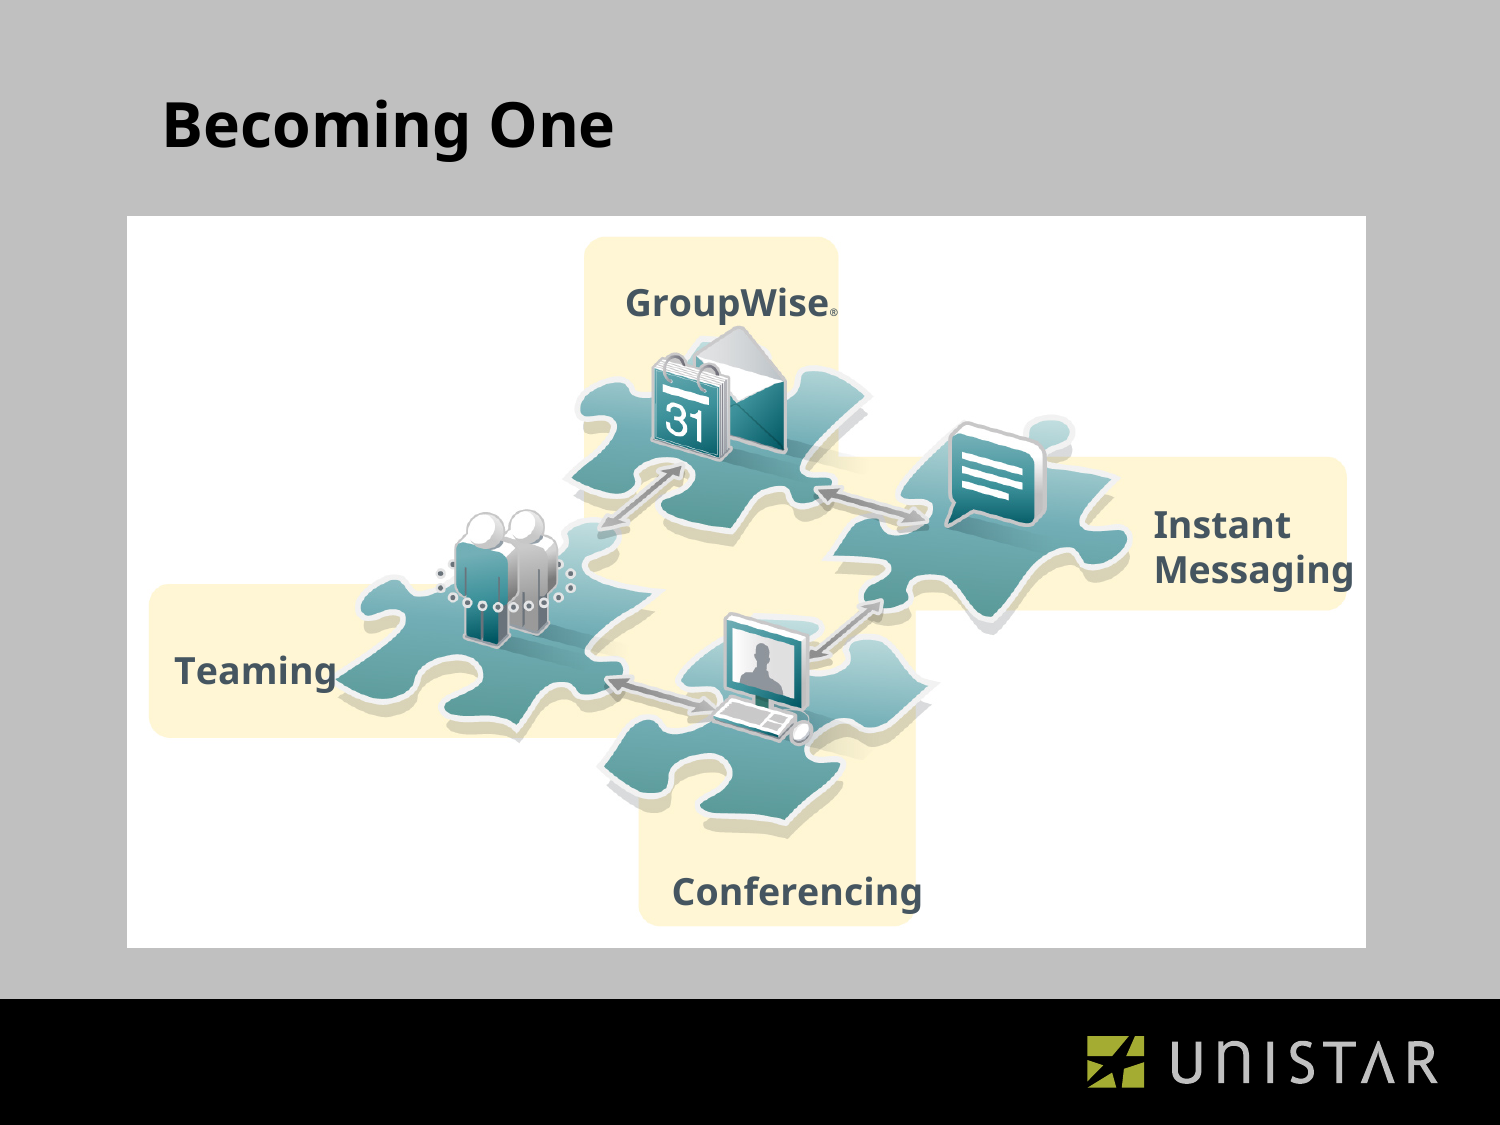

# Becoming One
GroupWise®
Instant
Messaging
Teaming
Conferencing